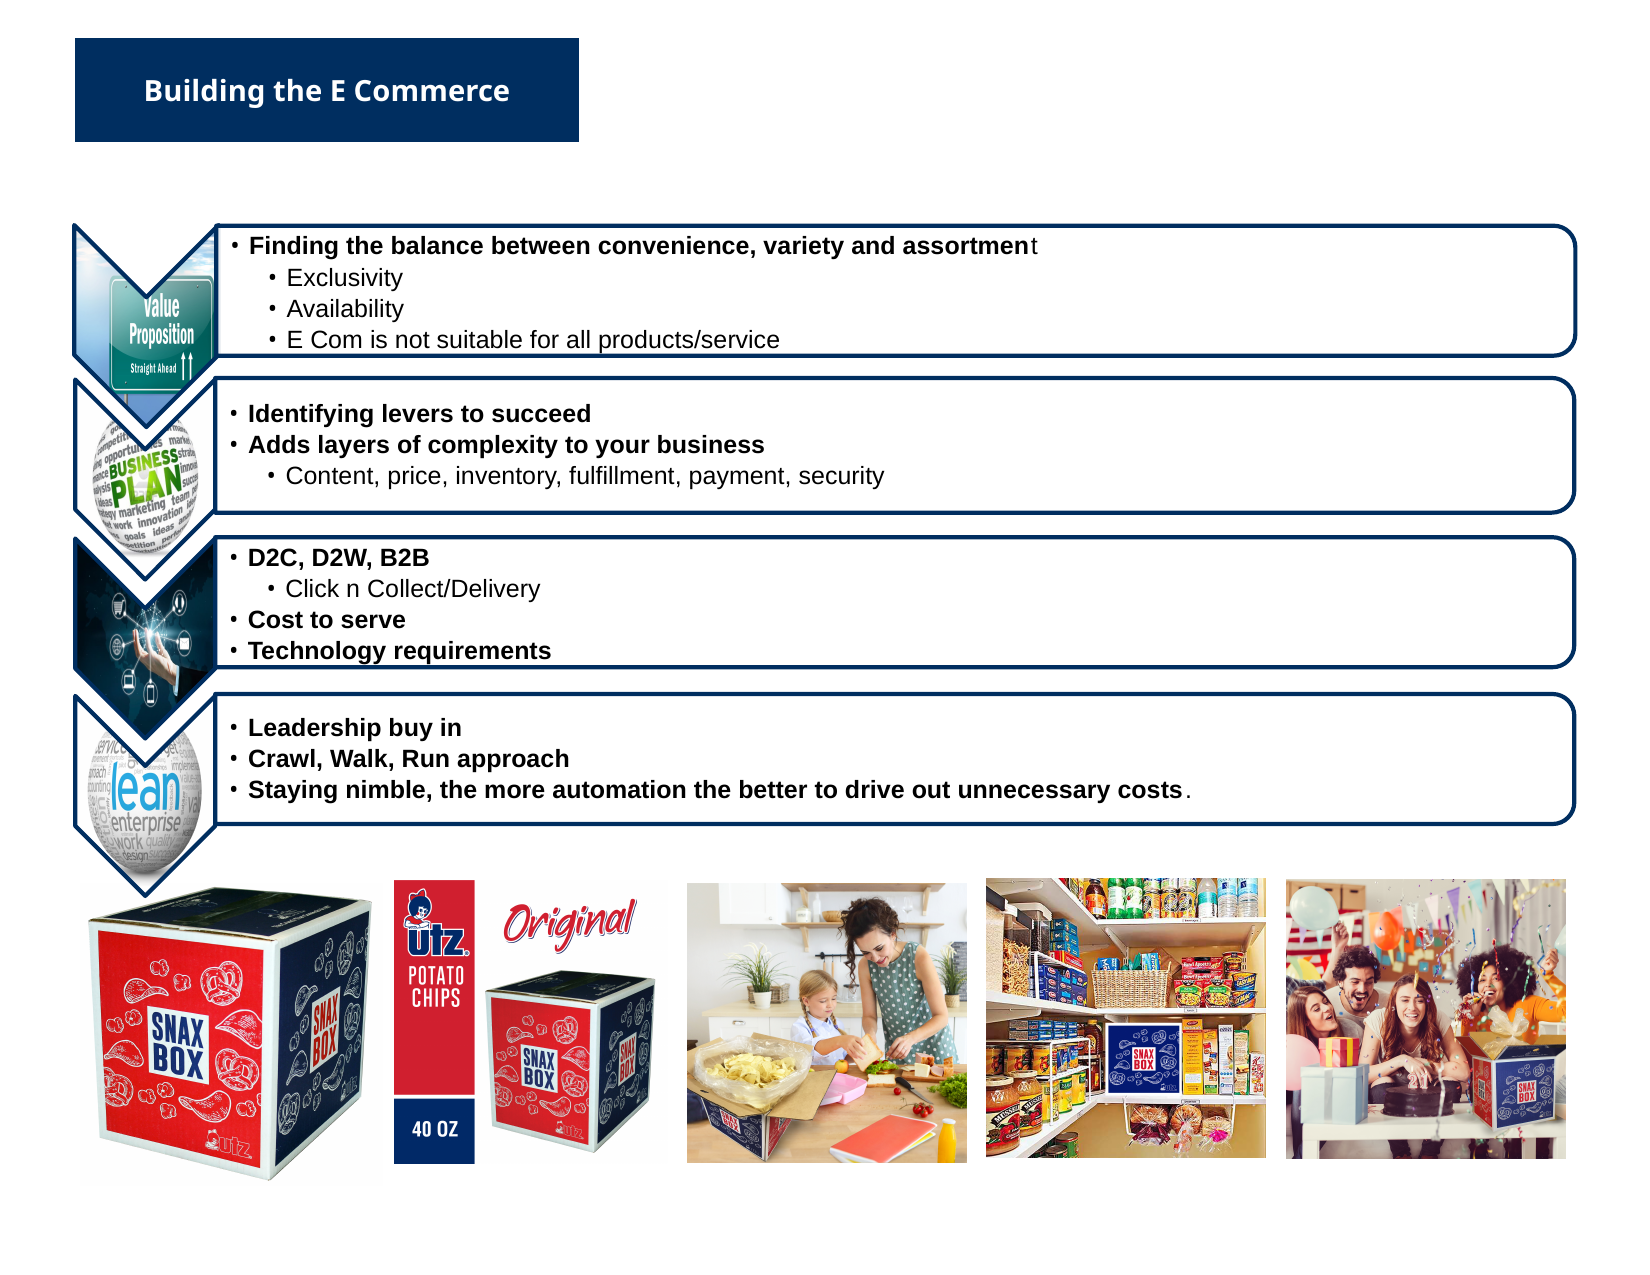

Building the E Commerce
#
Finding the balance between convenience, variety and assortment
Exclusivity
Availability
E Com is not suitable for all products/service
Identifying levers to succeed
Adds layers of complexity to your business
Content, price, inventory, fulfillment, payment, security
D2C, D2W, B2B
Click n Collect/Delivery
Cost to serve
Technology requirements
Leadership buy in
Crawl, Walk, Run approach
Staying nimble, the more automation the better to drive out unnecessary costs.